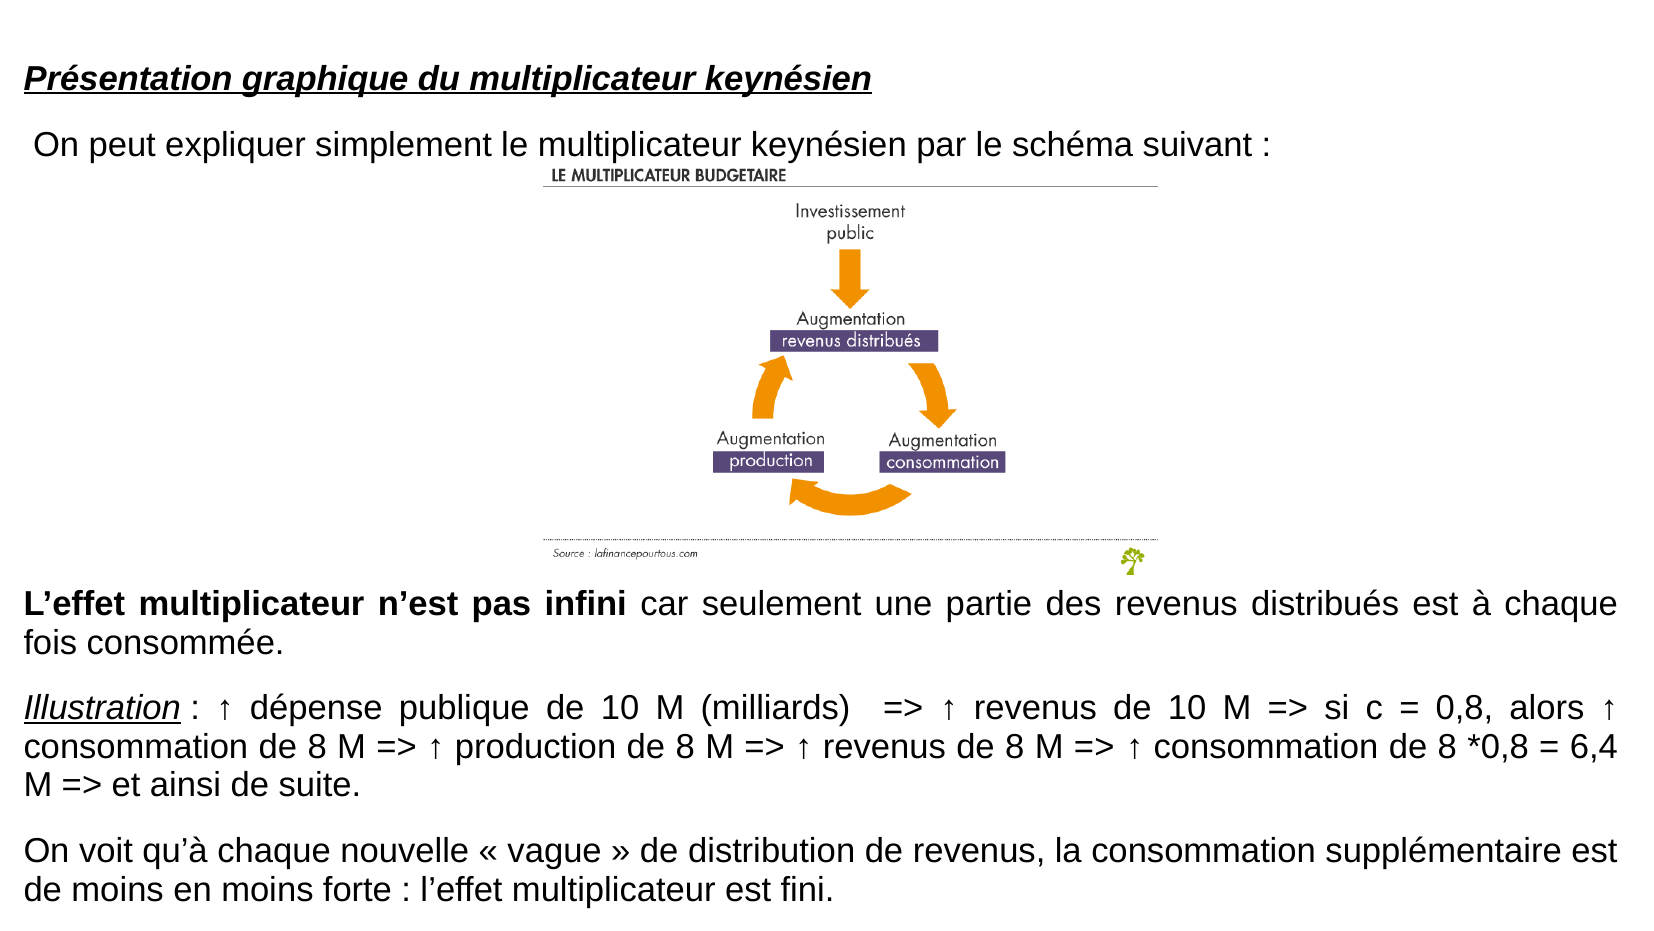

# Présentation graphique du multiplicateur keynésien
 On peut expliquer simplement le multiplicateur keynésien par le schéma suivant :
L’effet multiplicateur n’est pas infini car seulement une partie des revenus distribués est à chaque fois consommée.
Illustration : ↑ dépense publique de 10 M (milliards) => ↑ revenus de 10 M => si c = 0,8, alors ↑ consommation de 8 M => ↑ production de 8 M => ↑ revenus de 8 M => ↑ consommation de 8 *0,8 = 6,4 M => et ainsi de suite.
On voit qu’à chaque nouvelle « vague » de distribution de revenus, la consommation supplémentaire est de moins en moins forte : l’effet multiplicateur est fini.